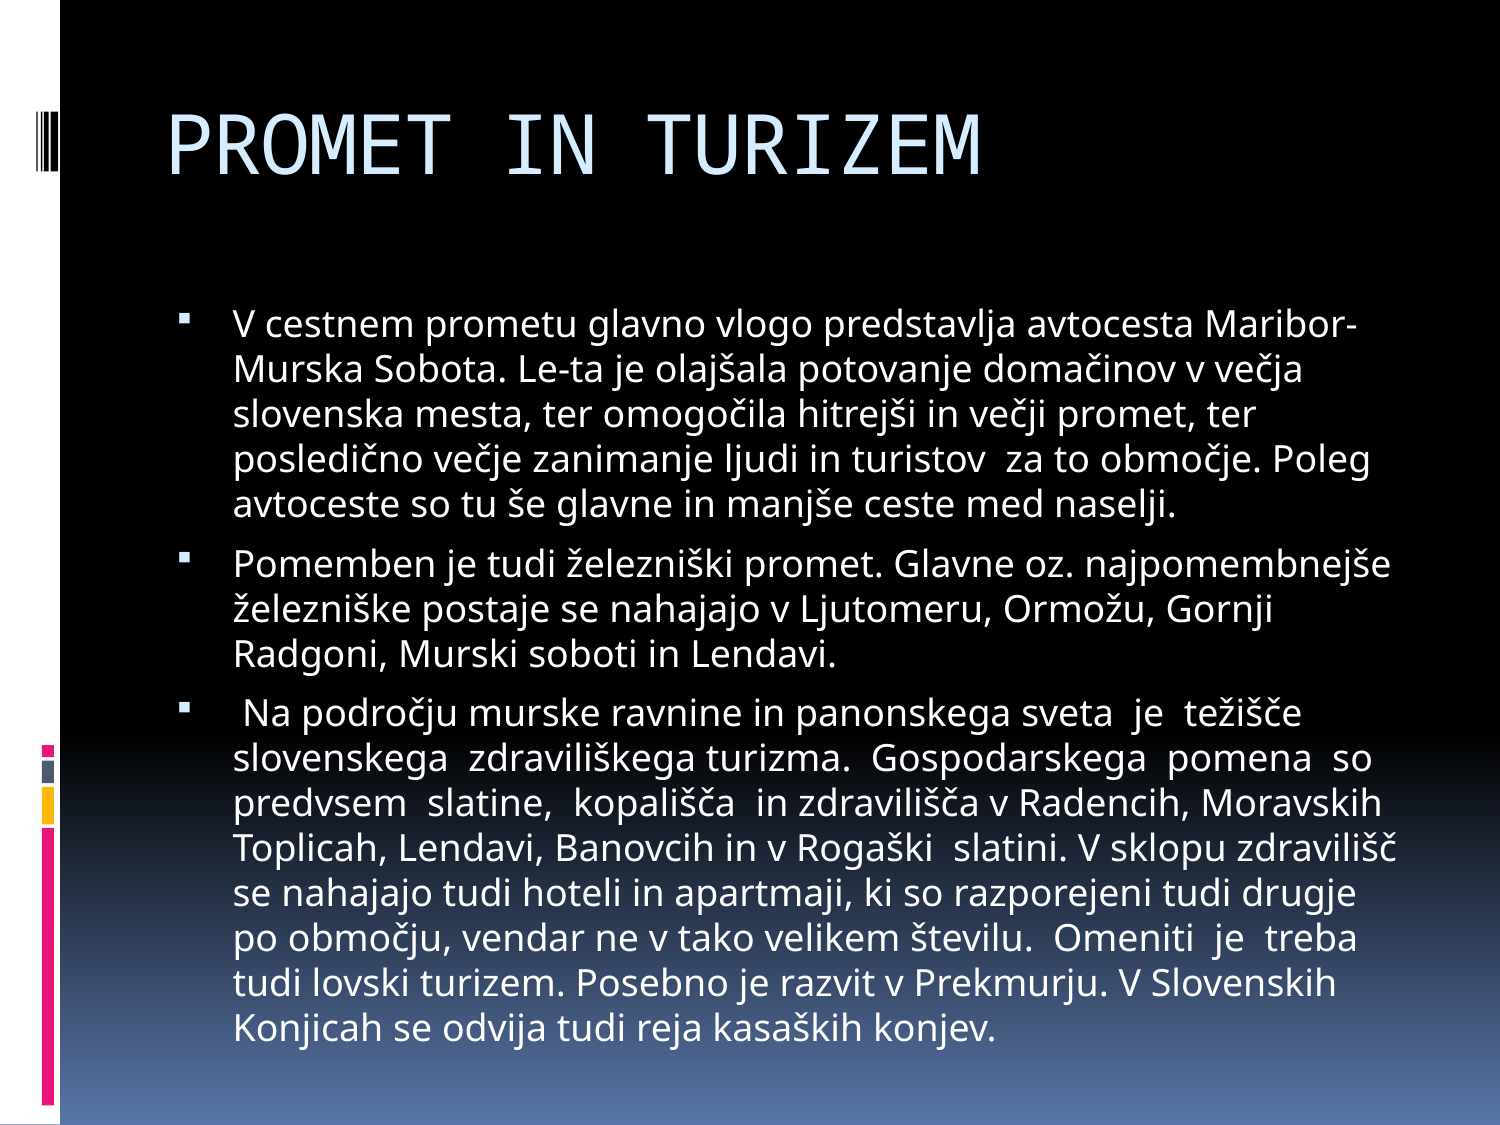

# PROMET IN TURIZEM
V cestnem prometu glavno vlogo predstavlja avtocesta Maribor-Murska Sobota. Le-ta je olajšala potovanje domačinov v večja slovenska mesta, ter omogočila hitrejši in večji promet, ter posledično večje zanimanje ljudi in turistov za to območje. Poleg avtoceste so tu še glavne in manjše ceste med naselji.
Pomemben je tudi železniški promet. Glavne oz. najpomembnejše železniške postaje se nahajajo v Ljutomeru, Ormožu, Gornji Radgoni, Murski soboti in Lendavi.
 Na področju murske ravnine in panonskega sveta je težišče slovenskega zdraviliškega turizma. Gospodarskega pomena so predvsem slatine, kopališča in zdravilišča v Radencih, Moravskih Toplicah, Lendavi, Banovcih in v Rogaški slatini. V sklopu zdravilišč se nahajajo tudi hoteli in apartmaji, ki so razporejeni tudi drugje po območju, vendar ne v tako velikem številu. Omeniti je treba tudi lovski turizem. Posebno je razvit v Prekmurju. V Slovenskih Konjicah se odvija tudi reja kasaških konjev.